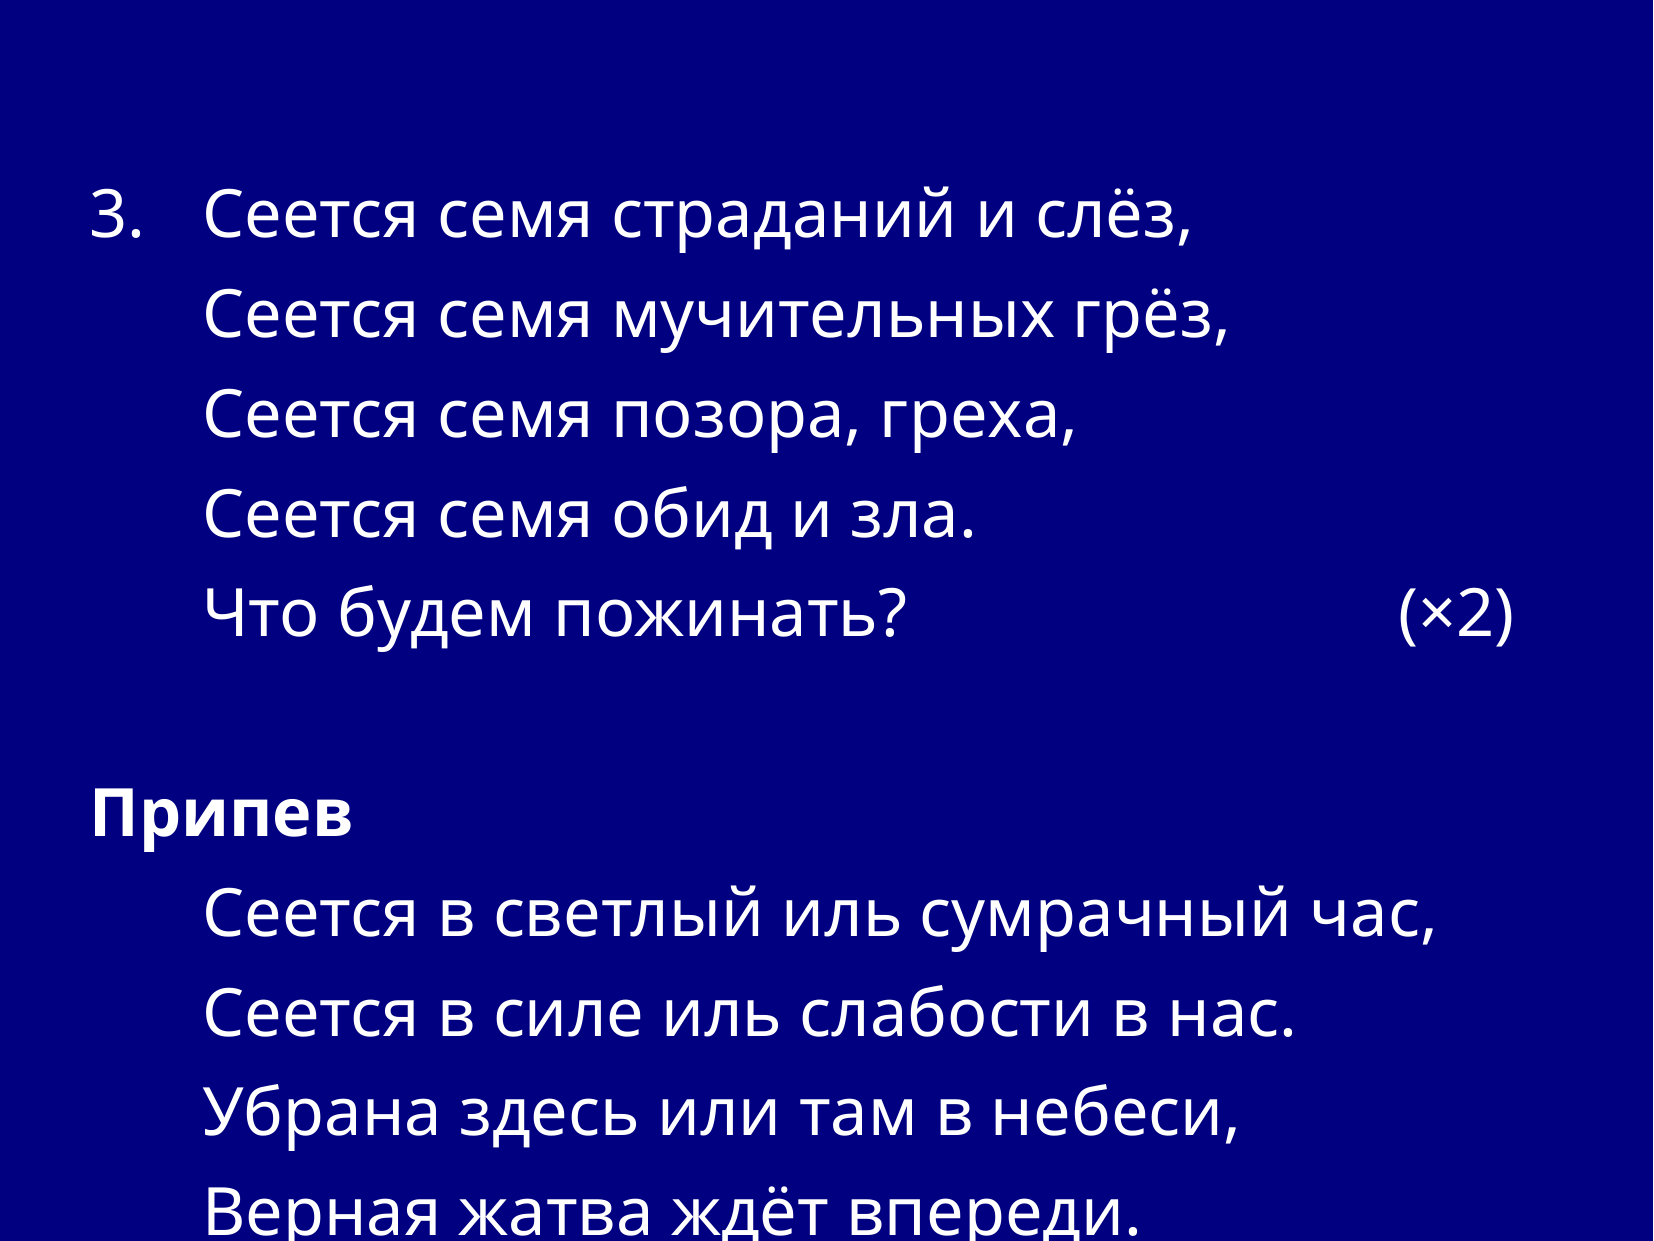

3.	Сеется семя страданий и слёз,
	Сеется семя мучительных грёз,
	Сеется семя позора, греха,
	Сеется семя обид и зла.
	Что будем пожинать?	(×2)
Припев
	Сеется в светлый иль сумрачный час,
	Сеется в силе иль слабости в нас.
	Убрана здесь или там в небеси,
	Верная жатва ждёт впереди.